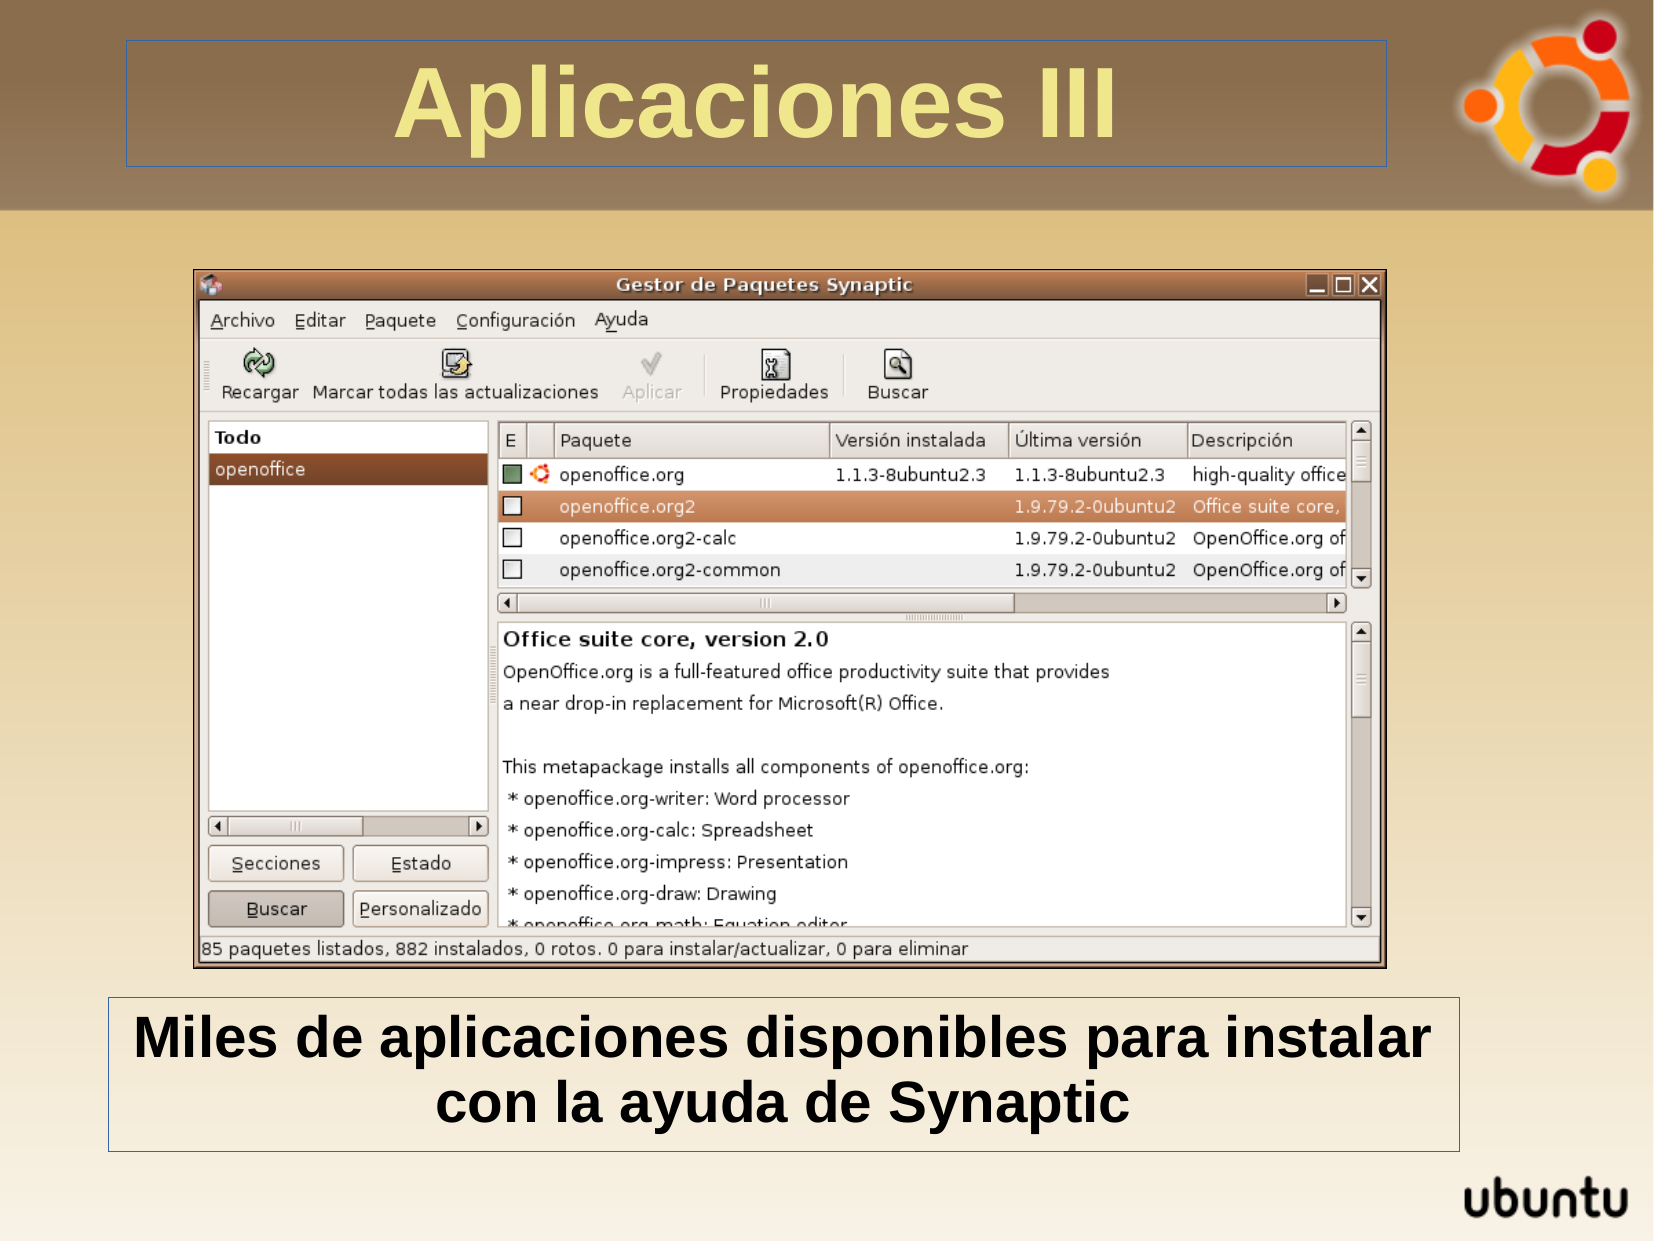

Aplicaciones III
Miles de aplicaciones disponibles para instalar con la ayuda de Synaptic